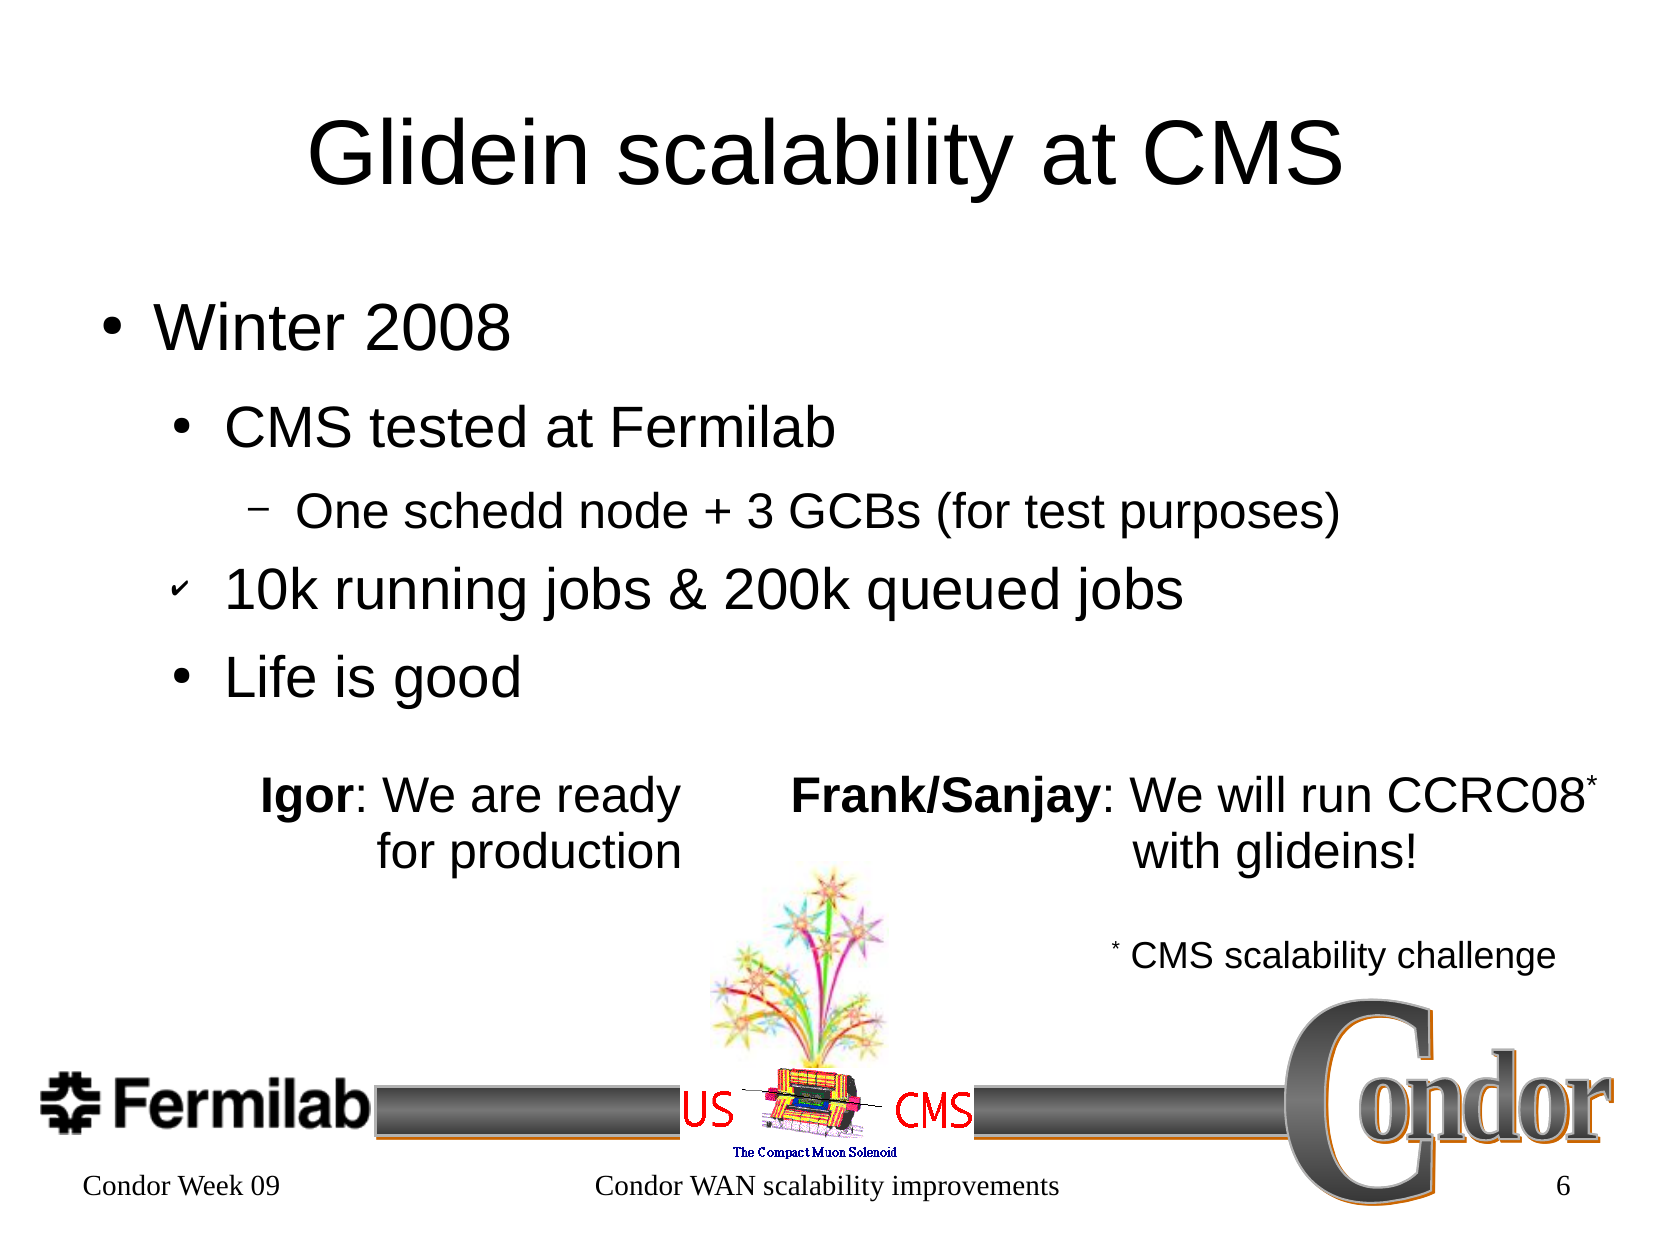

# Glidein scalability at CMS
Winter 2008
CMS tested at Fermilab
One schedd node + 3 GCBs (for test purposes)
10k running jobs & 200k queued jobs
Life is good
Igor: We are ready
	 for production
Frank/Sanjay: We will run CCRC08*
				 with glideins!
				 * CMS scalability challenge
Condor Week 09
Condor WAN scalability improvements
6